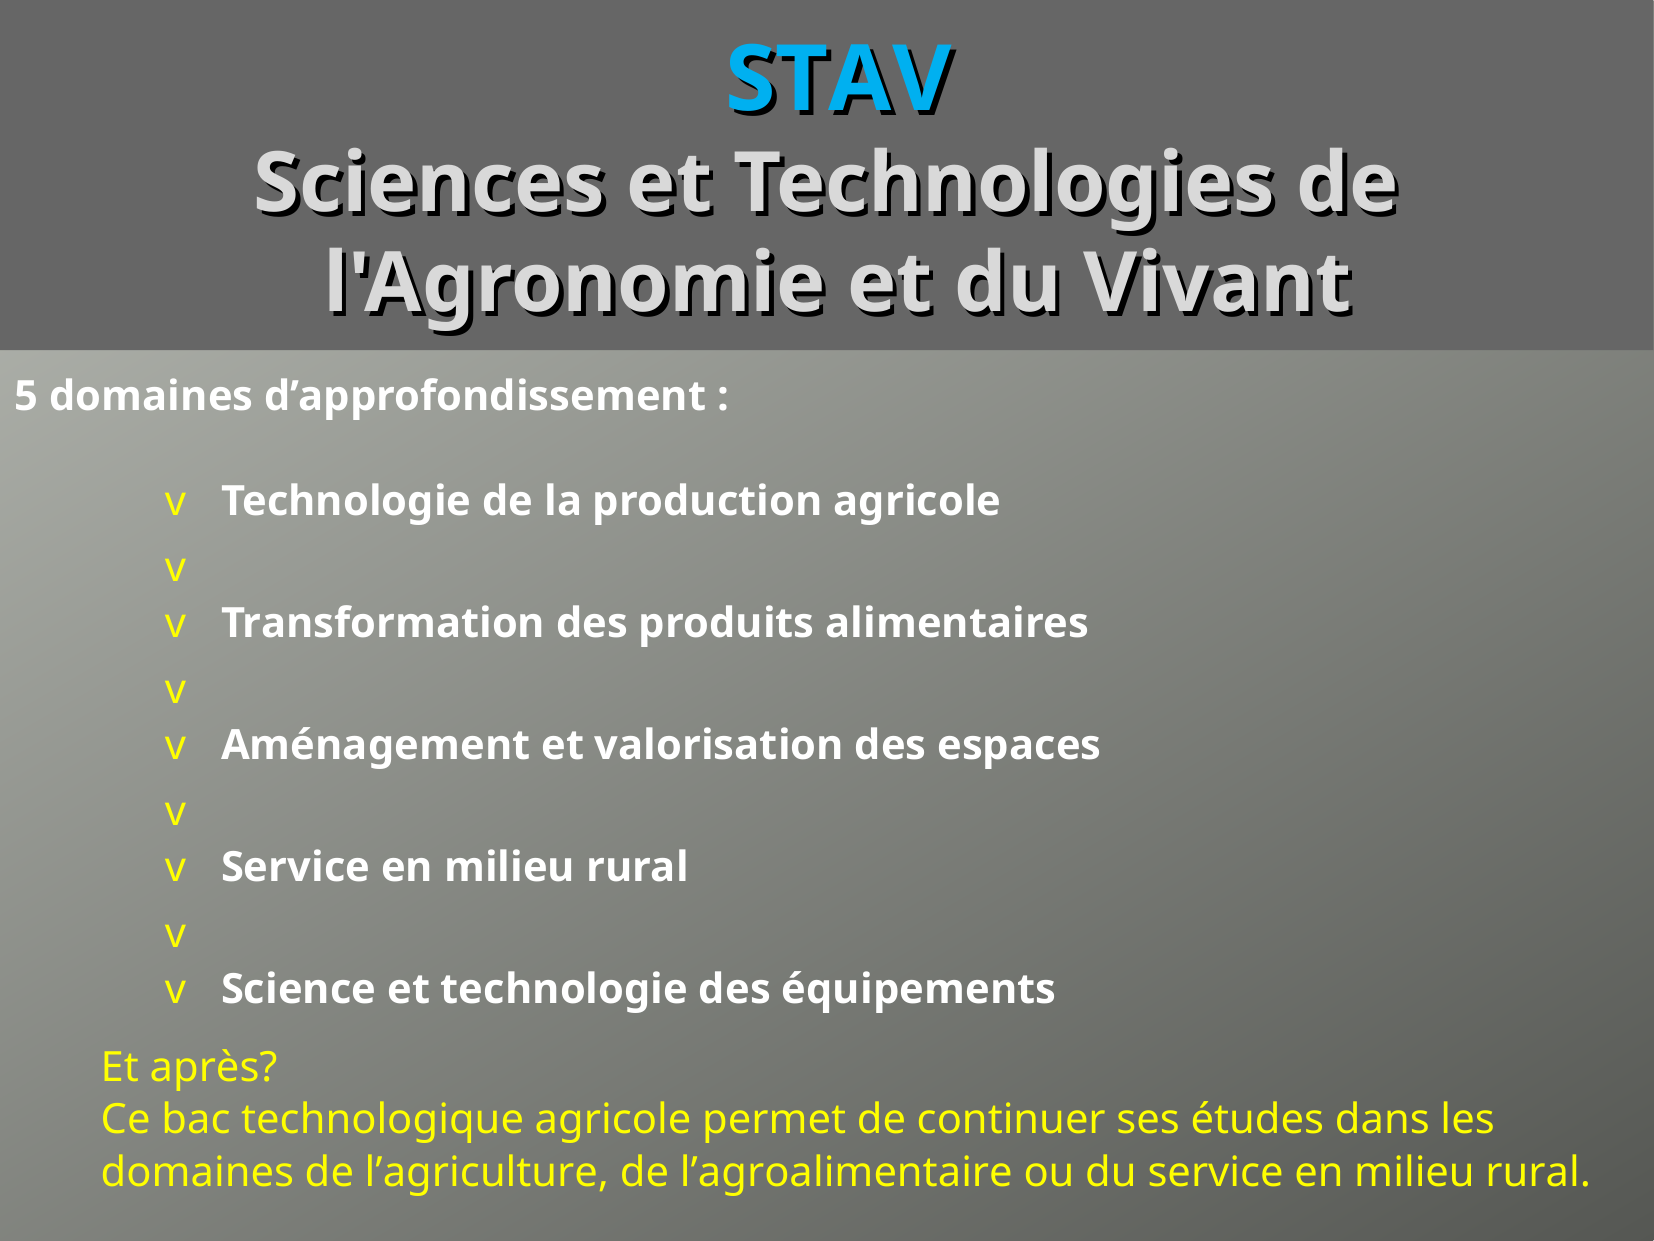

STAV
Sciences et Technologies de
 l'Agronomie et du Vivant
5 domaines d’approfondissement :
Technologie de la production agricole
Transformation des produits alimentaires
Aménagement et valorisation des espaces
Service en milieu rural
Science et technologie des équipements
Et après?
Ce bac technologique agricole permet de continuer ses études dans les
domaines de l’agriculture, de l’agroalimentaire ou du service en milieu rural.